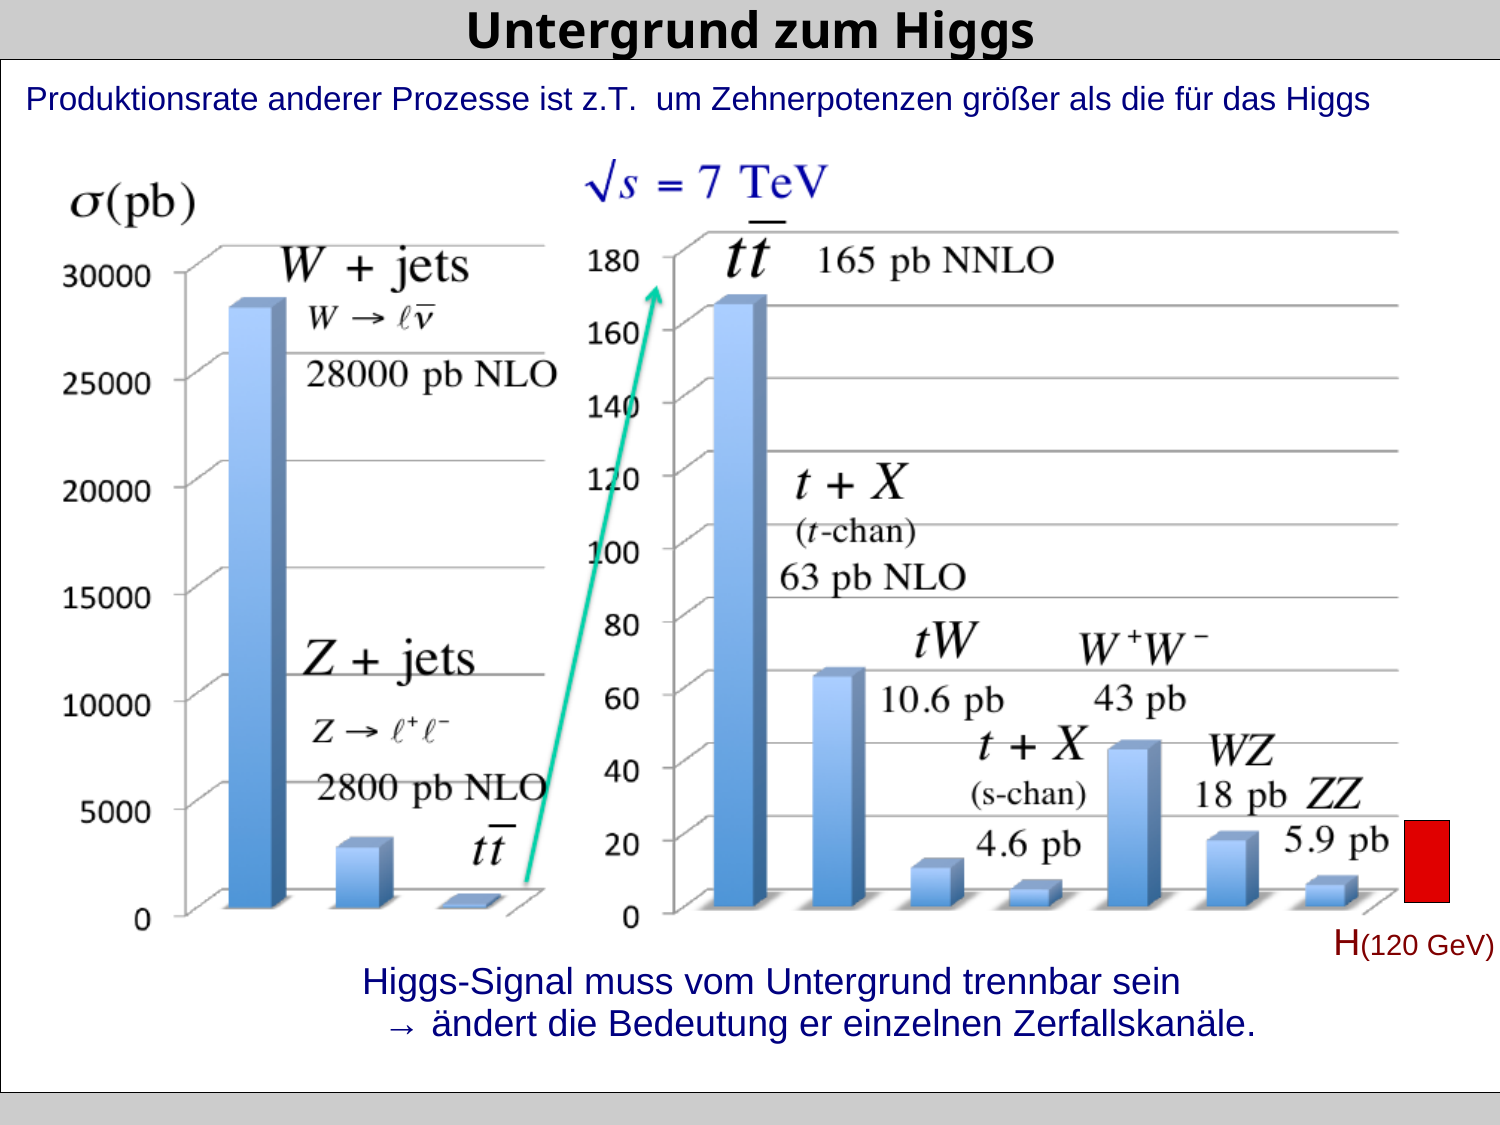

# Untergrund zum Higgs
Produktionsrate anderer Prozesse ist z.T. um Zehnerpotenzen größer als die für das Higgs
H(120 GeV)
Higgs-Signal muss vom Untergrund trennbar sein
 → ändert die Bedeutung er einzelnen Zerfallskanäle.